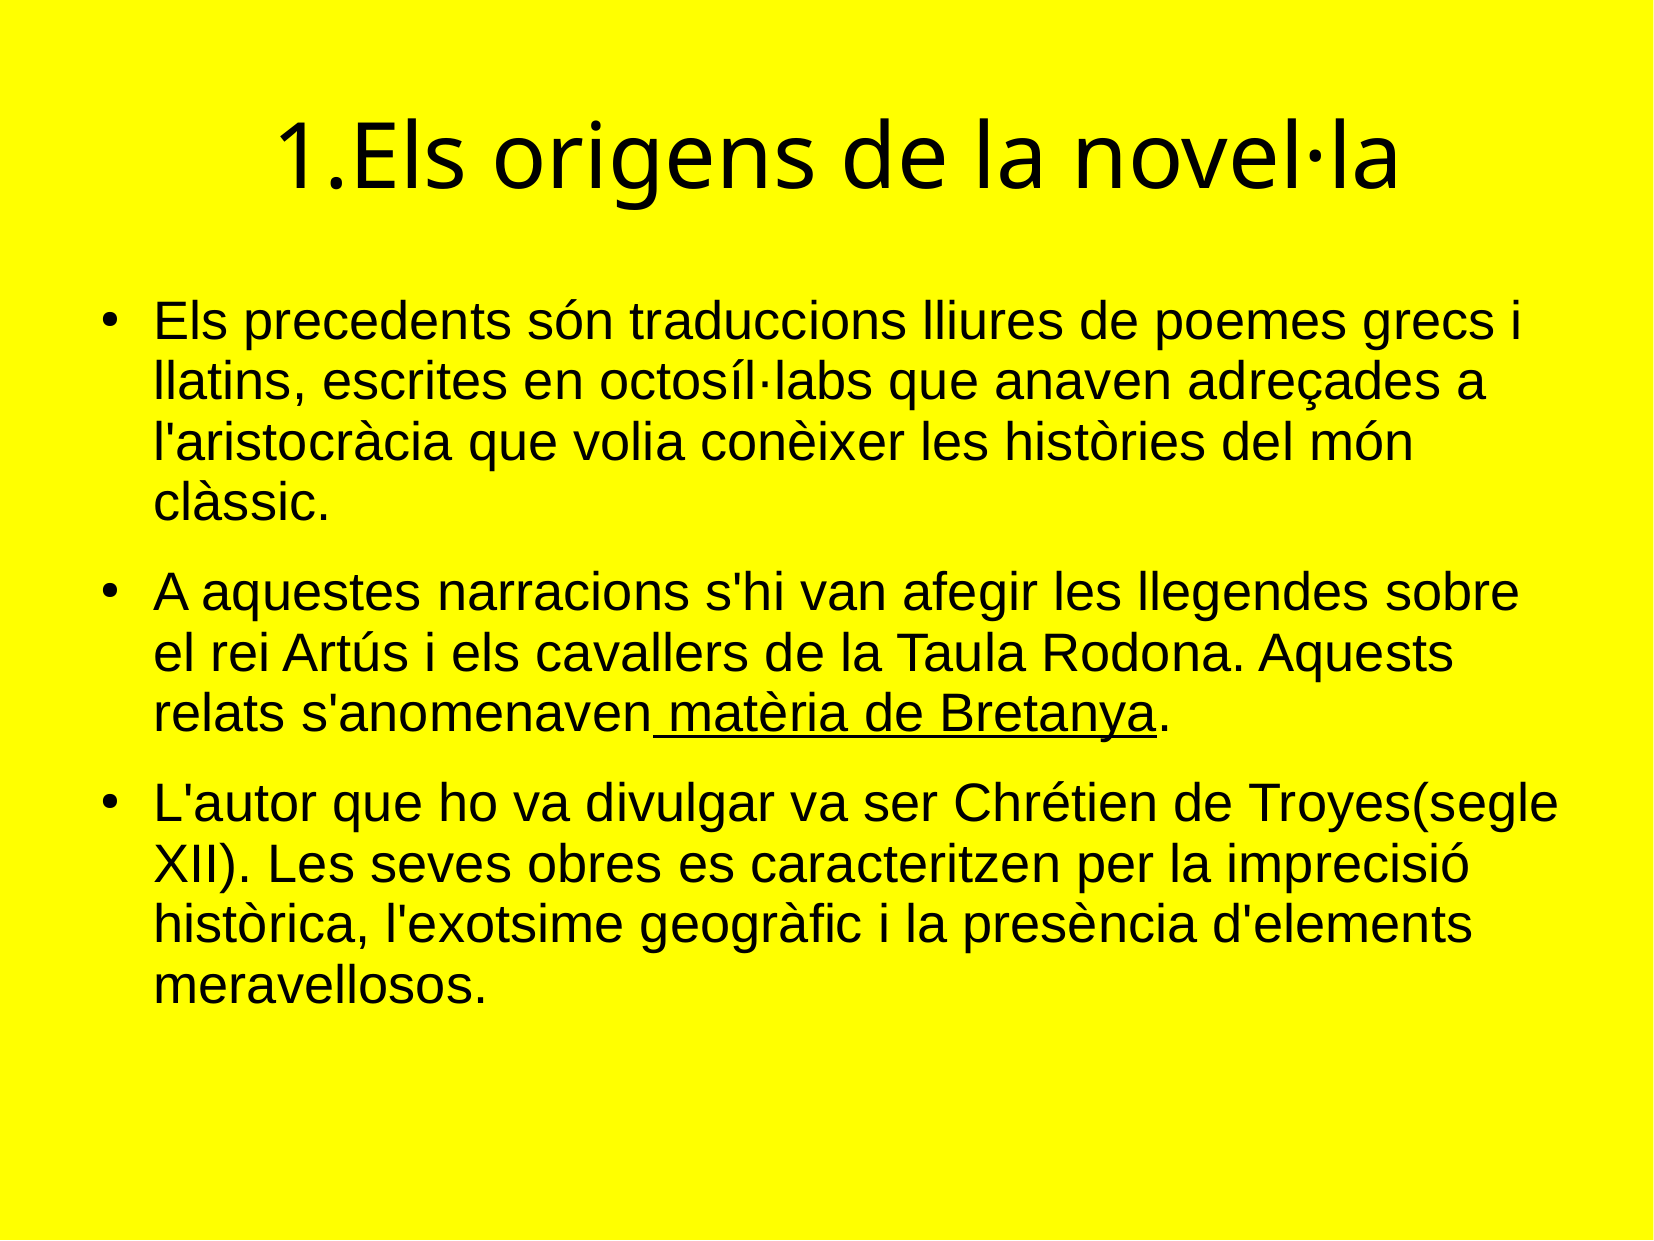

# 1.Els origens de la novel·la
Els precedents són traduccions lliures de poemes grecs i llatins, escrites en octosíl·labs que anaven adreçades a l'aristocràcia que volia conèixer les històries del món clàssic.
A aquestes narracions s'hi van afegir les llegendes sobre el rei Artús i els cavallers de la Taula Rodona. Aquests relats s'anomenaven matèria de Bretanya.
L'autor que ho va divulgar va ser Chrétien de Troyes(segle XII). Les seves obres es caracteritzen per la imprecisió històrica, l'exotsime geogràfic i la presència d'elements meravellosos.